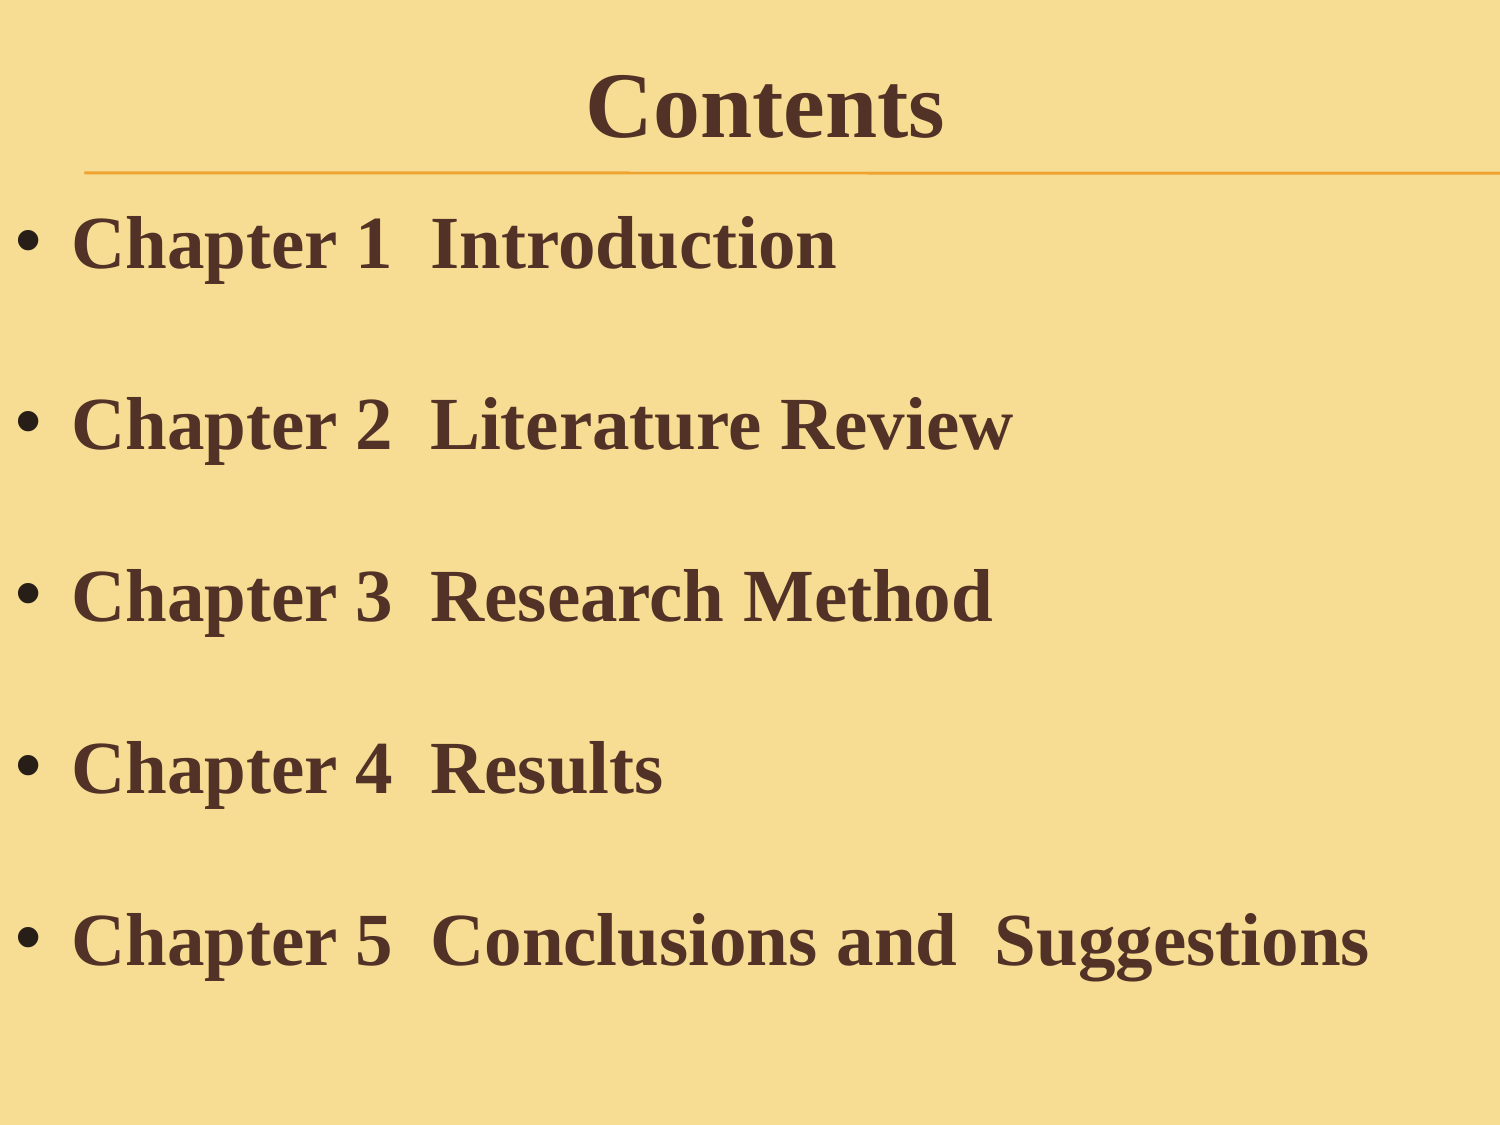

# Contents
Chapter 1 Introduction
Chapter 2 Literature Review
Chapter 3 Research Method
Chapter 4 Results
Chapter 5 Conclusions and  Suggestions